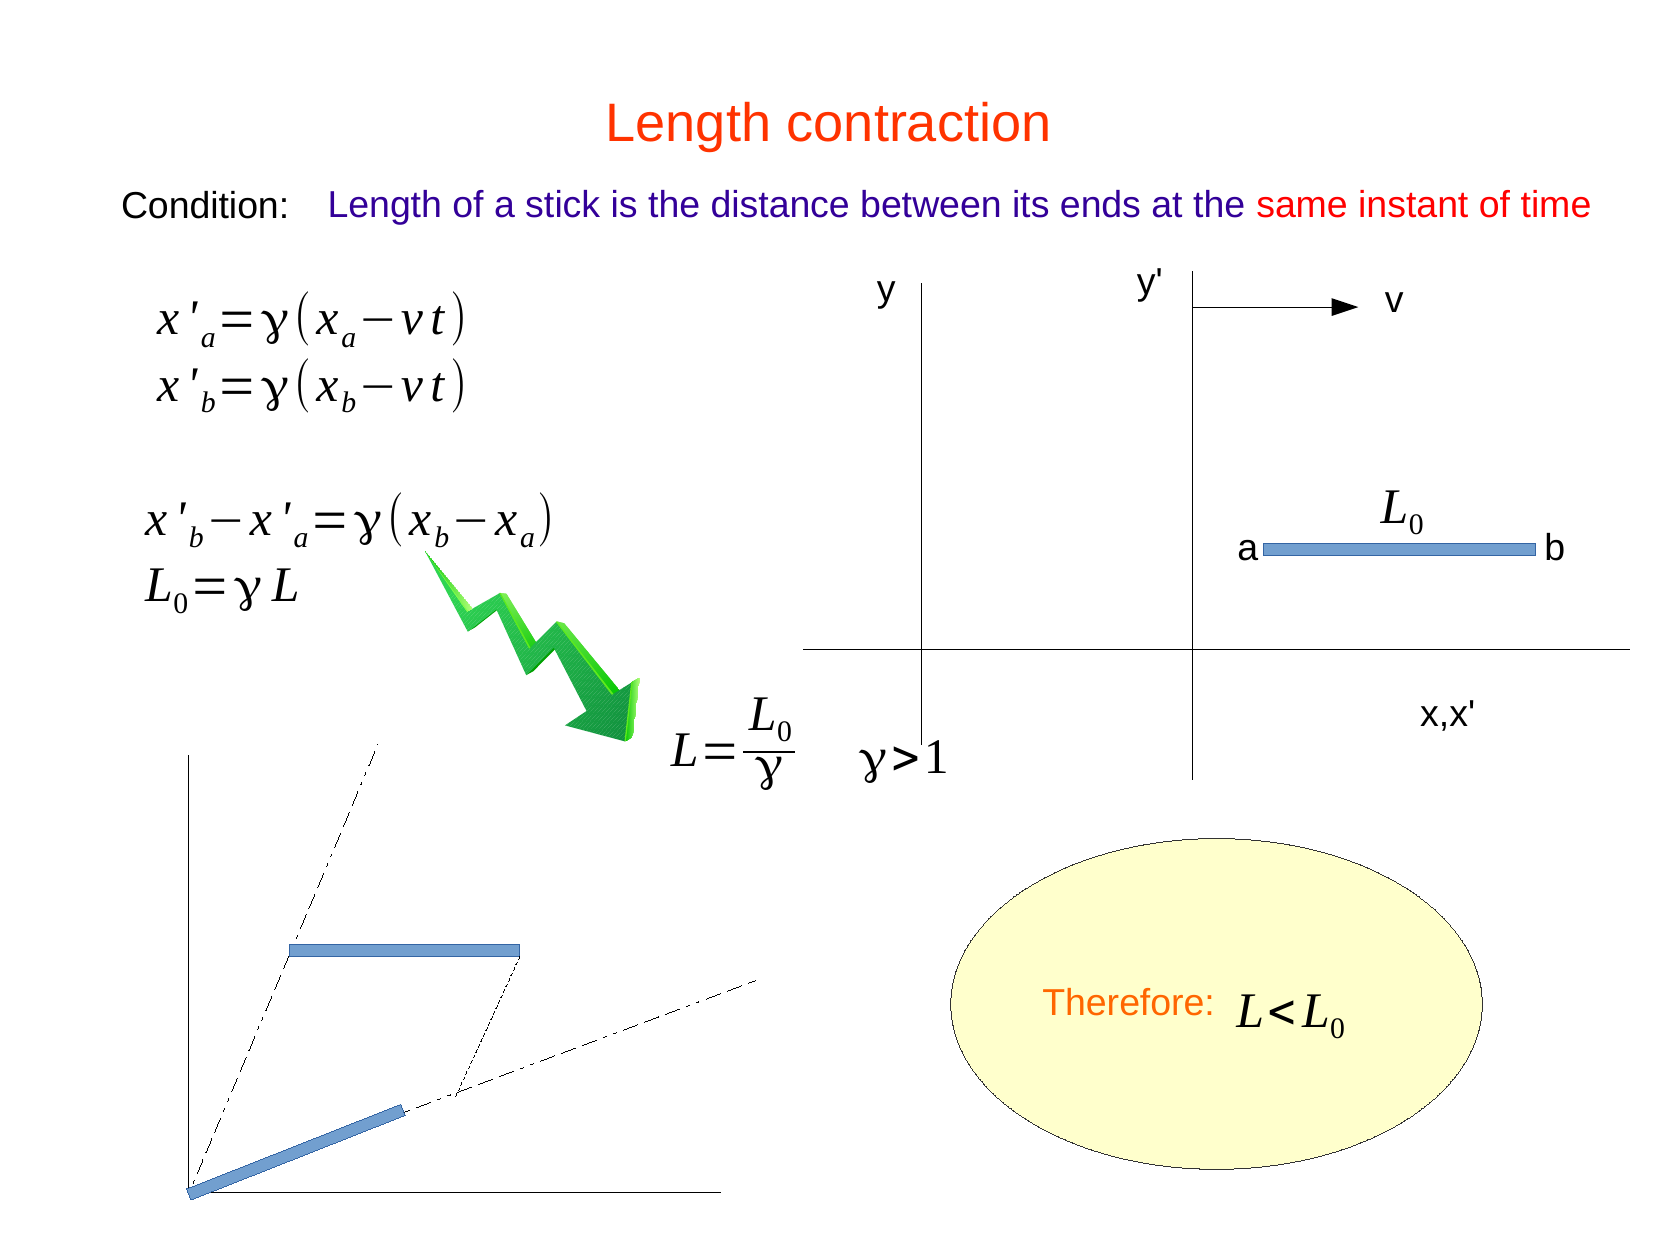

Length contraction
Length of a stick is the distance between its ends at the same instant of time
Condition:
y'
y
v
a
b
x,x'
Therefore: